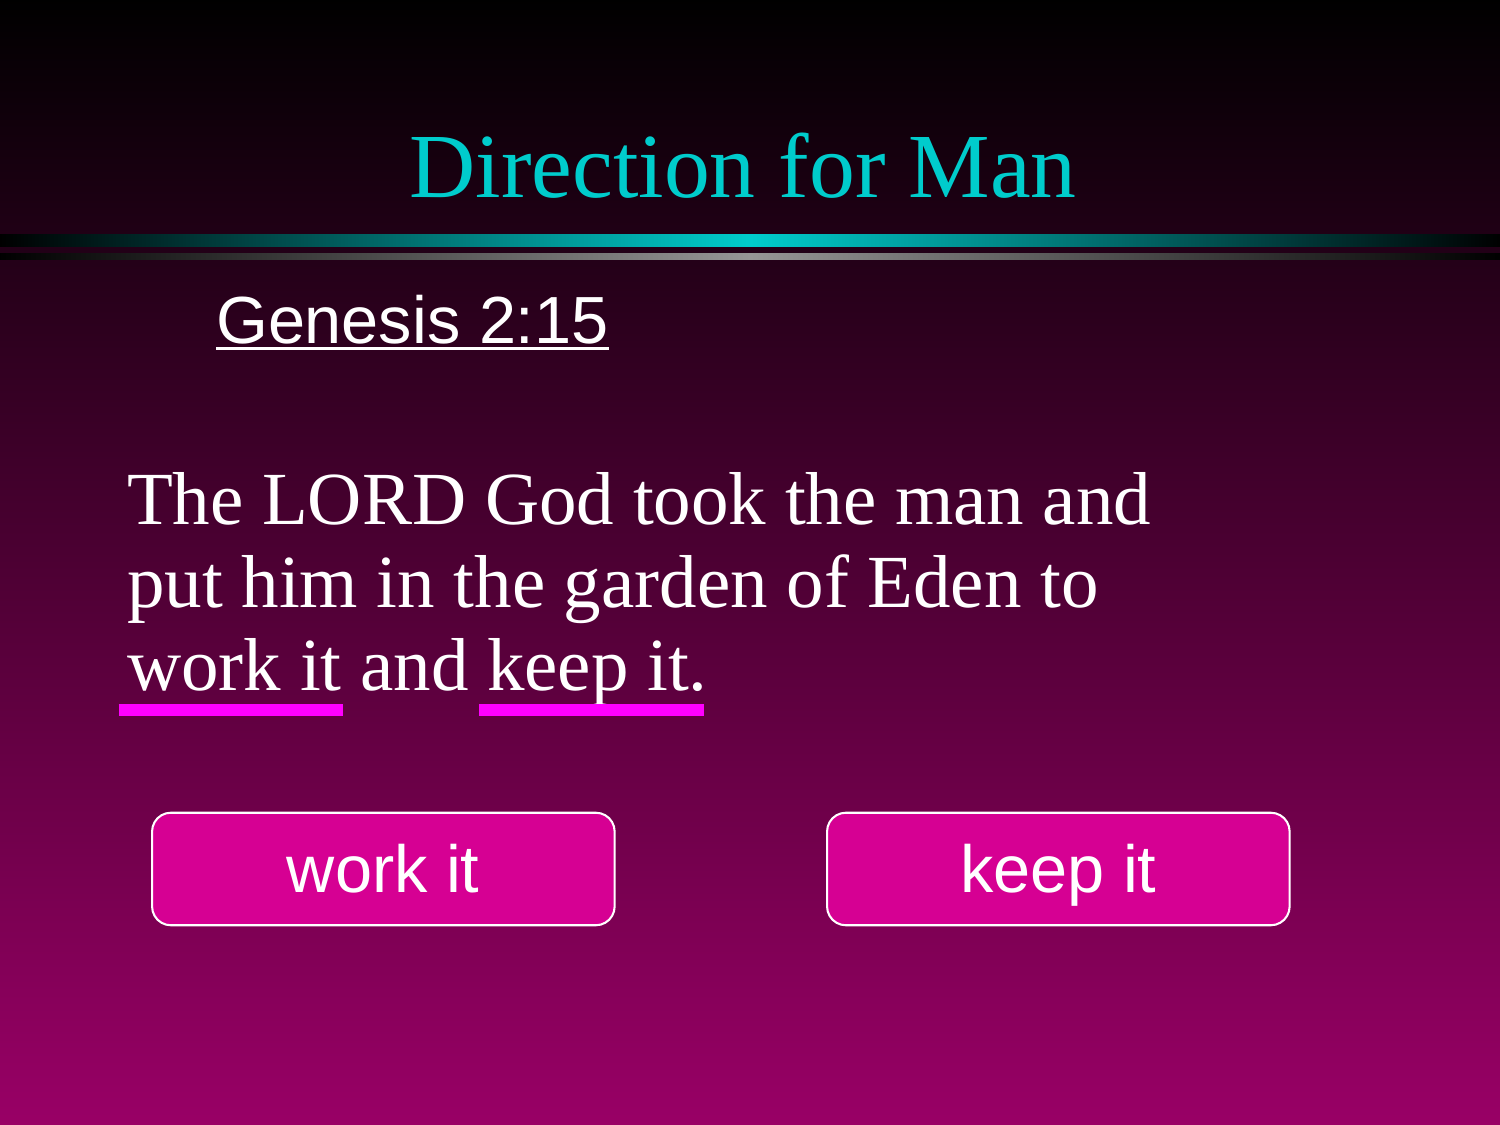

# Direction for Man
Genesis 2:15
The LORD God took the man and put him in the garden of Eden to work it and keep it.
work it
keep it